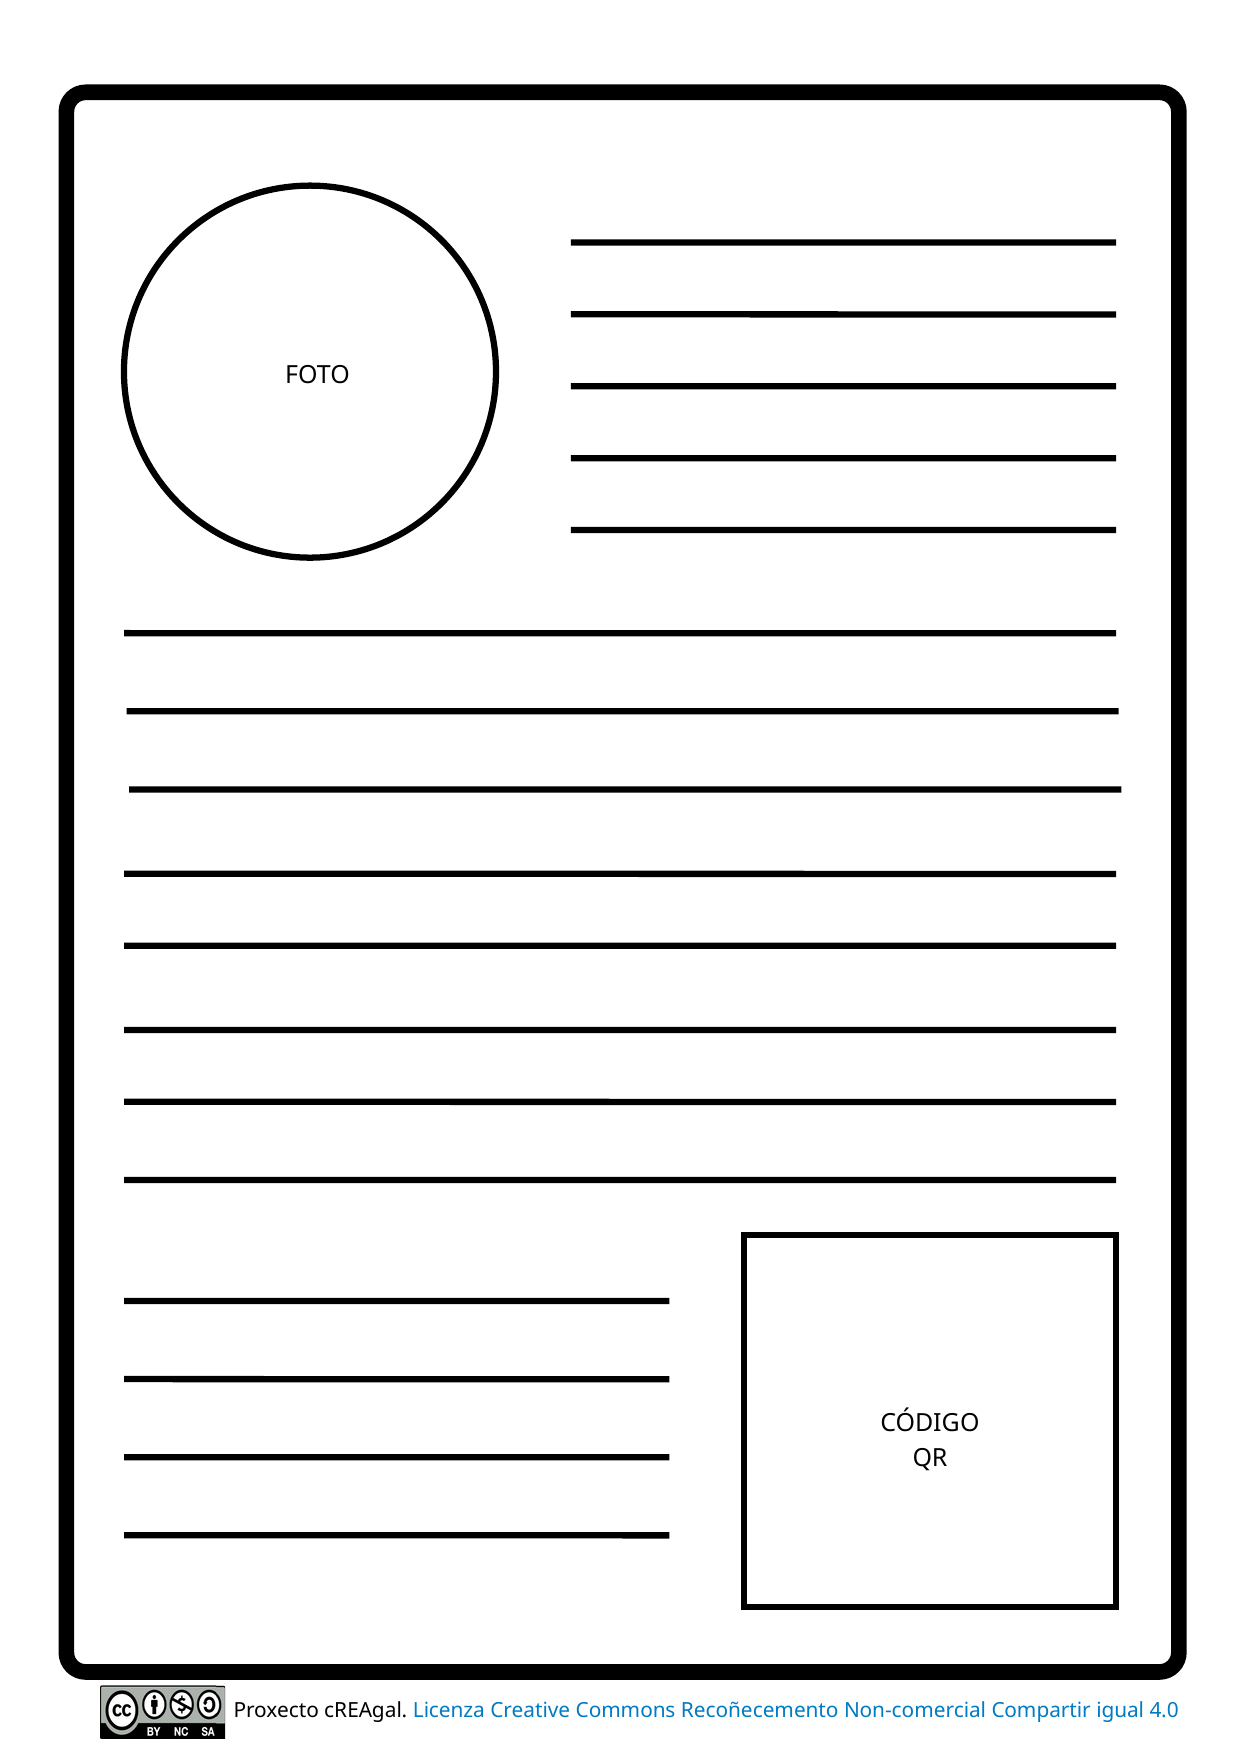

FOTO
CÓDIGO QR
Proxecto cREAgal. Licenza Creative Commons Recoñecemento Non-comercial Compartir igual 4.0